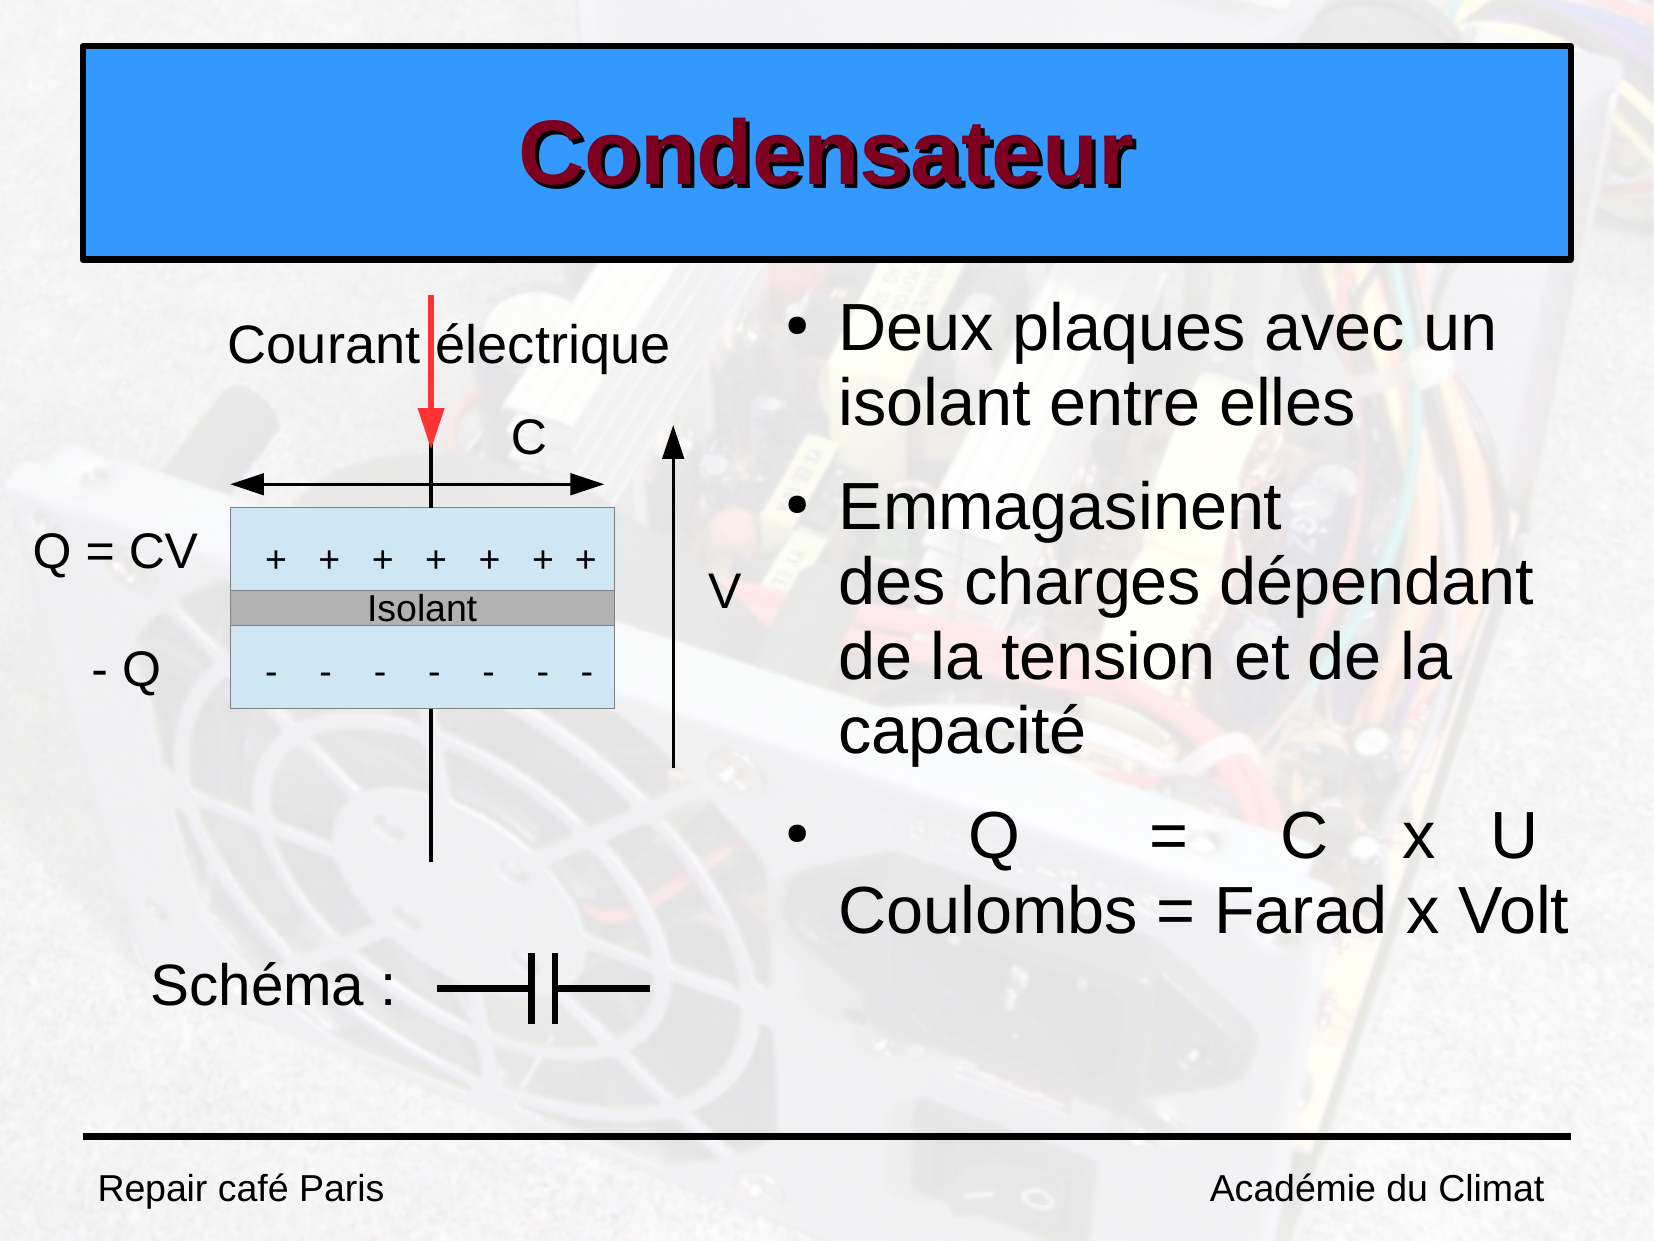

# Condensateur
Deux plaques avec un isolant entre elles
Emmagasinent
des charges dépendant de la tension et de la capacité
 Q = C x U
Coulombs = Farad x Volt
Courant électrique
C
Q = CV
+ + + + + + +
V
Isolant
- Q
- - - - - - -
Schéma :
Repair café Paris	Académie du Climat